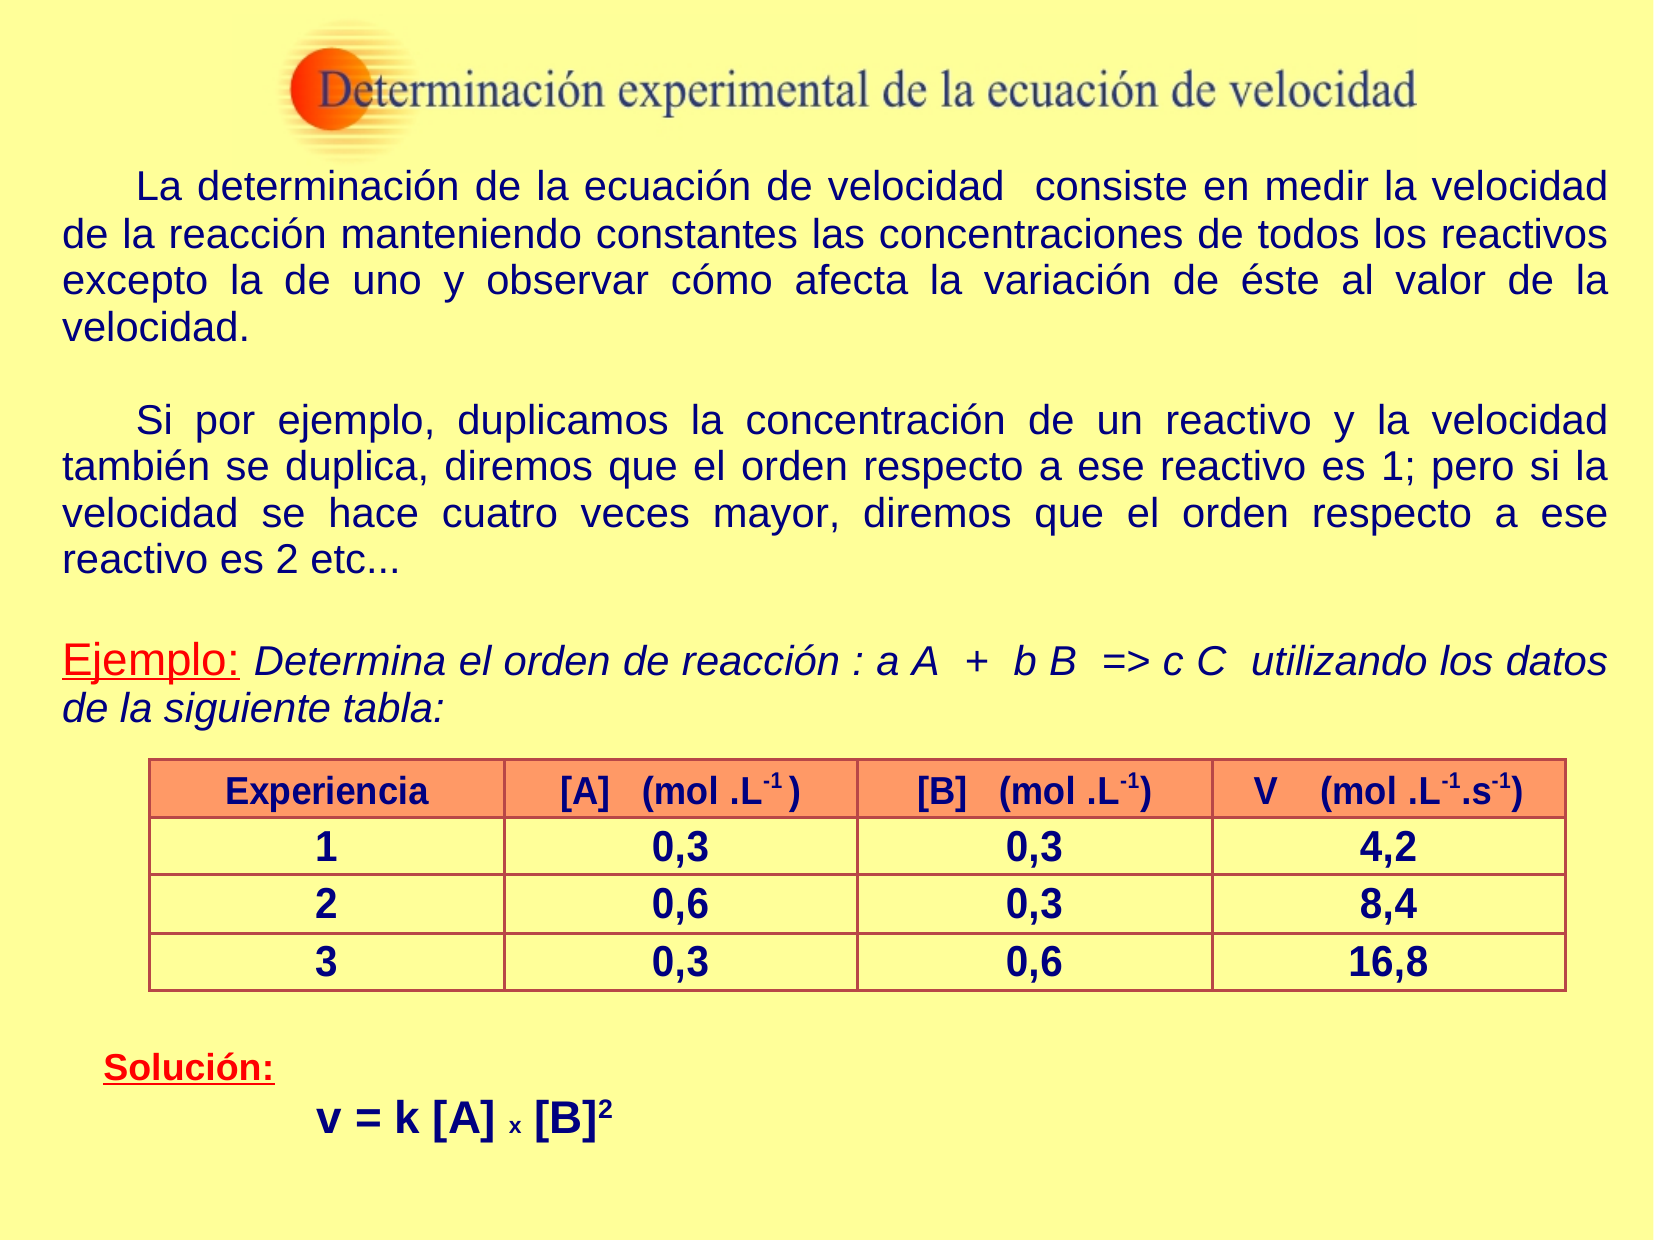

La determinación de la ecuación de velocidad consiste en medir la velocidad de la reacción manteniendo constantes las concentraciones de todos los reactivos excepto la de uno y observar cómo afecta la variación de éste al valor de la velocidad.
	Si por ejemplo, duplicamos la concentración de un reactivo y la velocidad también se duplica, diremos que el orden respecto a ese reactivo es 1; pero si la velocidad se hace cuatro veces mayor, diremos que el orden respecto a ese reactivo es 2 etc...
Ejemplo: Determina el orden de reacción : a A + b B => c C utilizando los datos de la siguiente tabla:
Solución:
 v = k [A] x [B]2